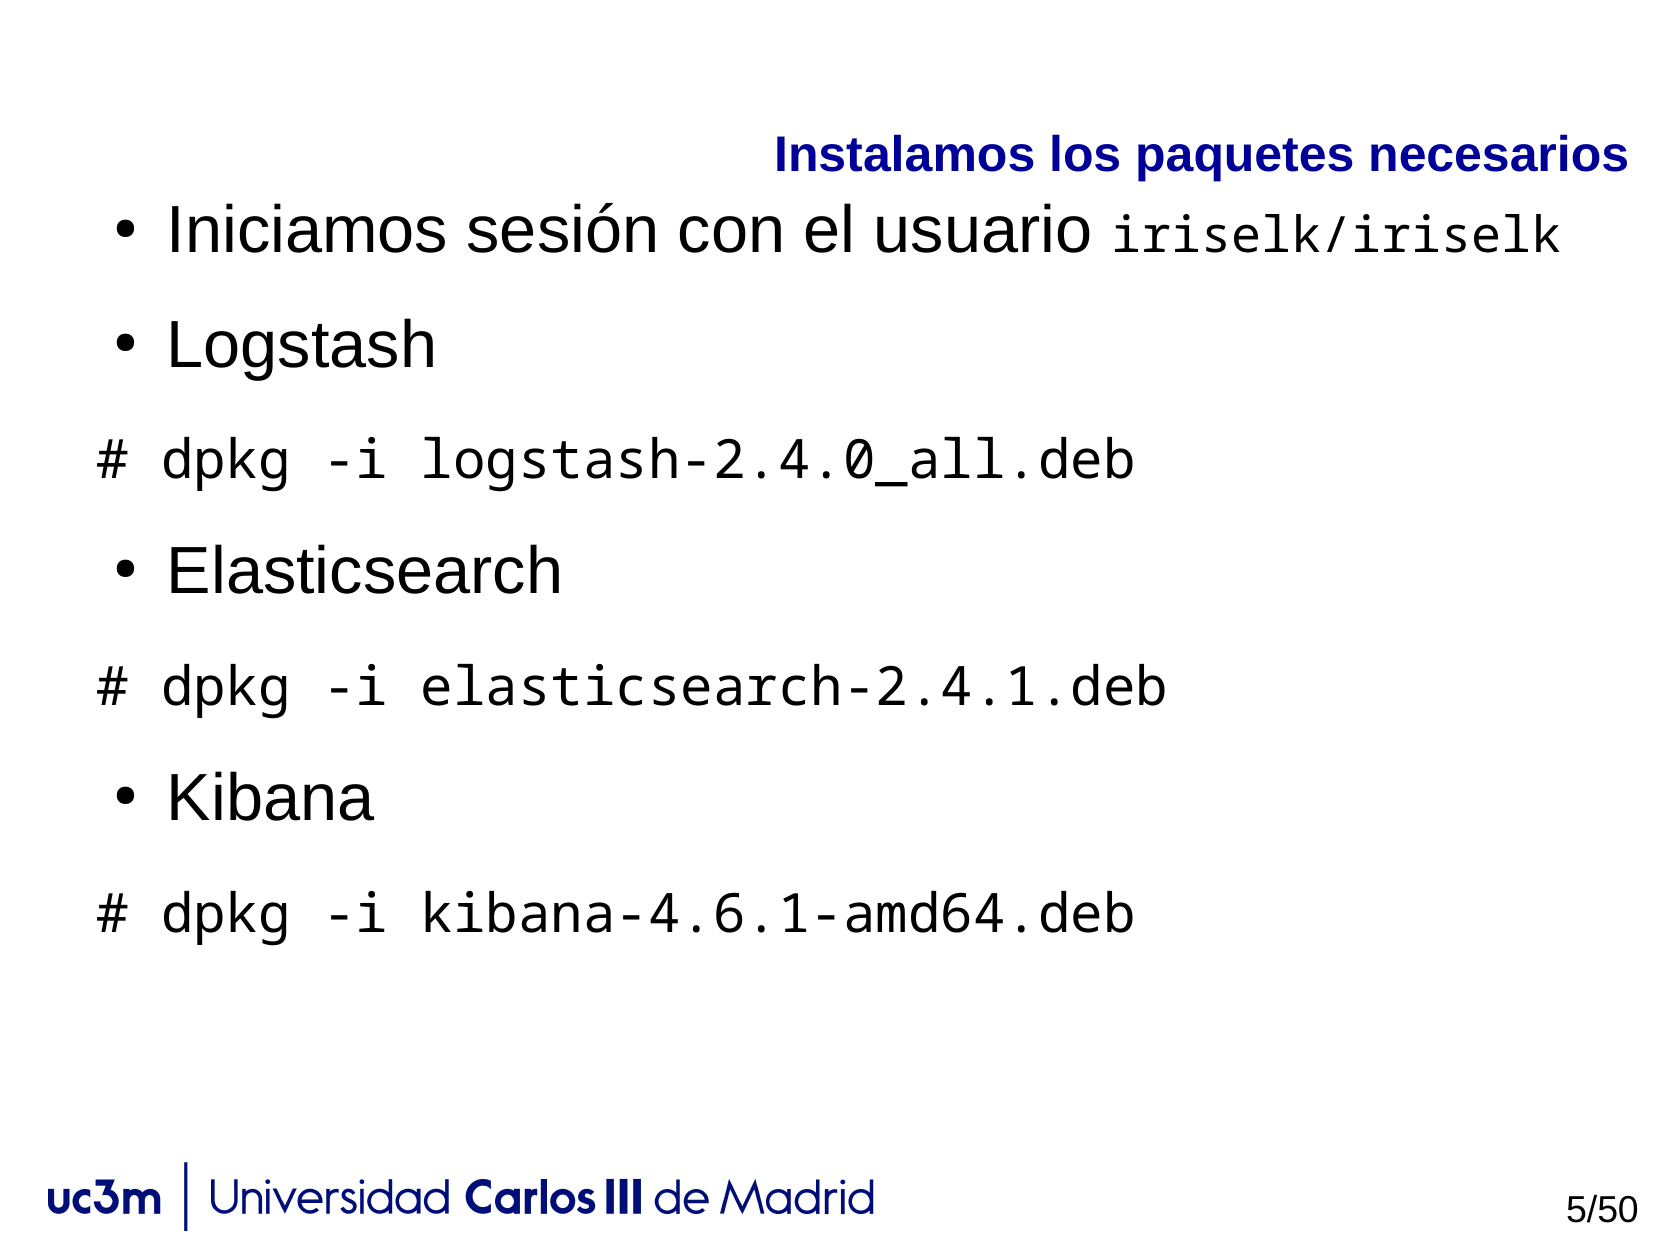

# Instalamos los paquetes necesarios
Iniciamos sesión con el usuario iriselk/iriselk
Logstash
# dpkg -i logstash-2.4.0_all.deb
Elasticsearch
# dpkg -i elasticsearch-2.4.1.deb
Kibana
# dpkg -i kibana-4.6.1-amd64.deb